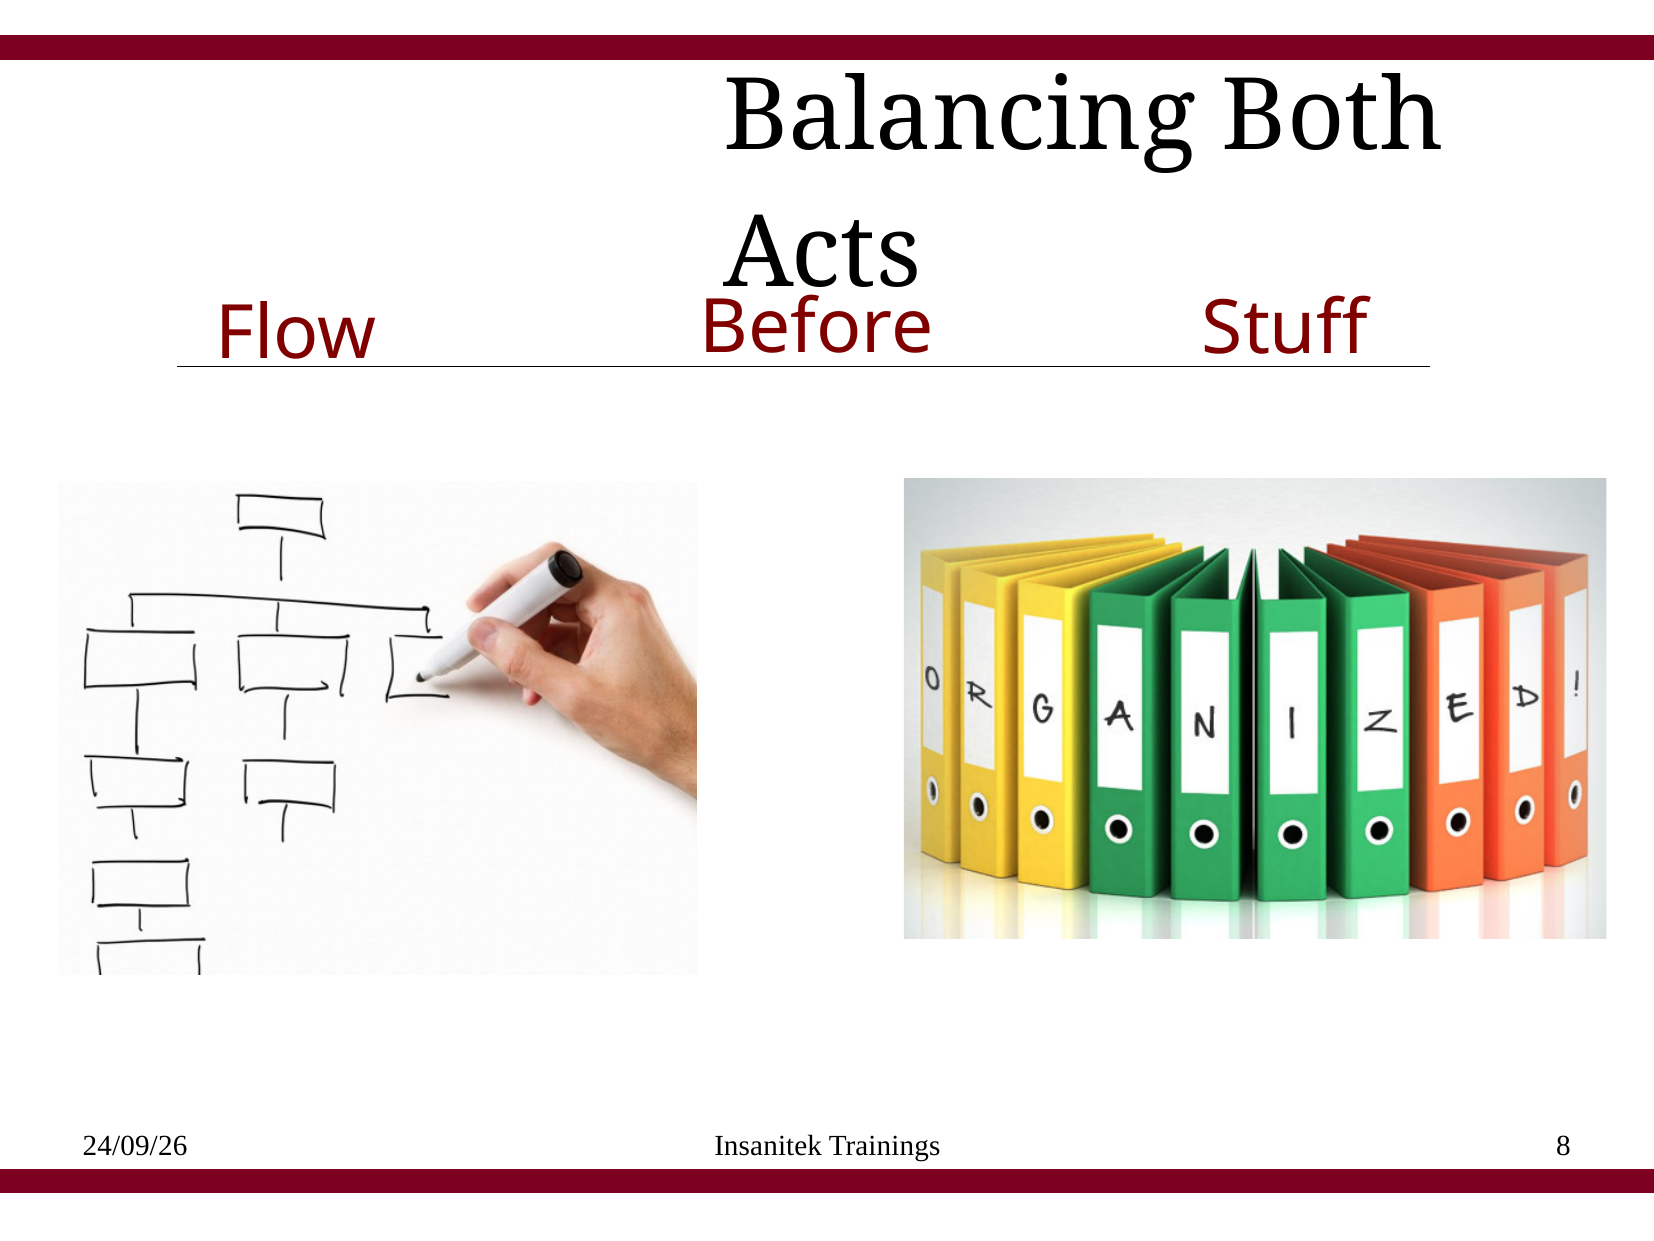

Balancing Both Acts
Before
Stuff
Flow
Insanitek Trainings
8